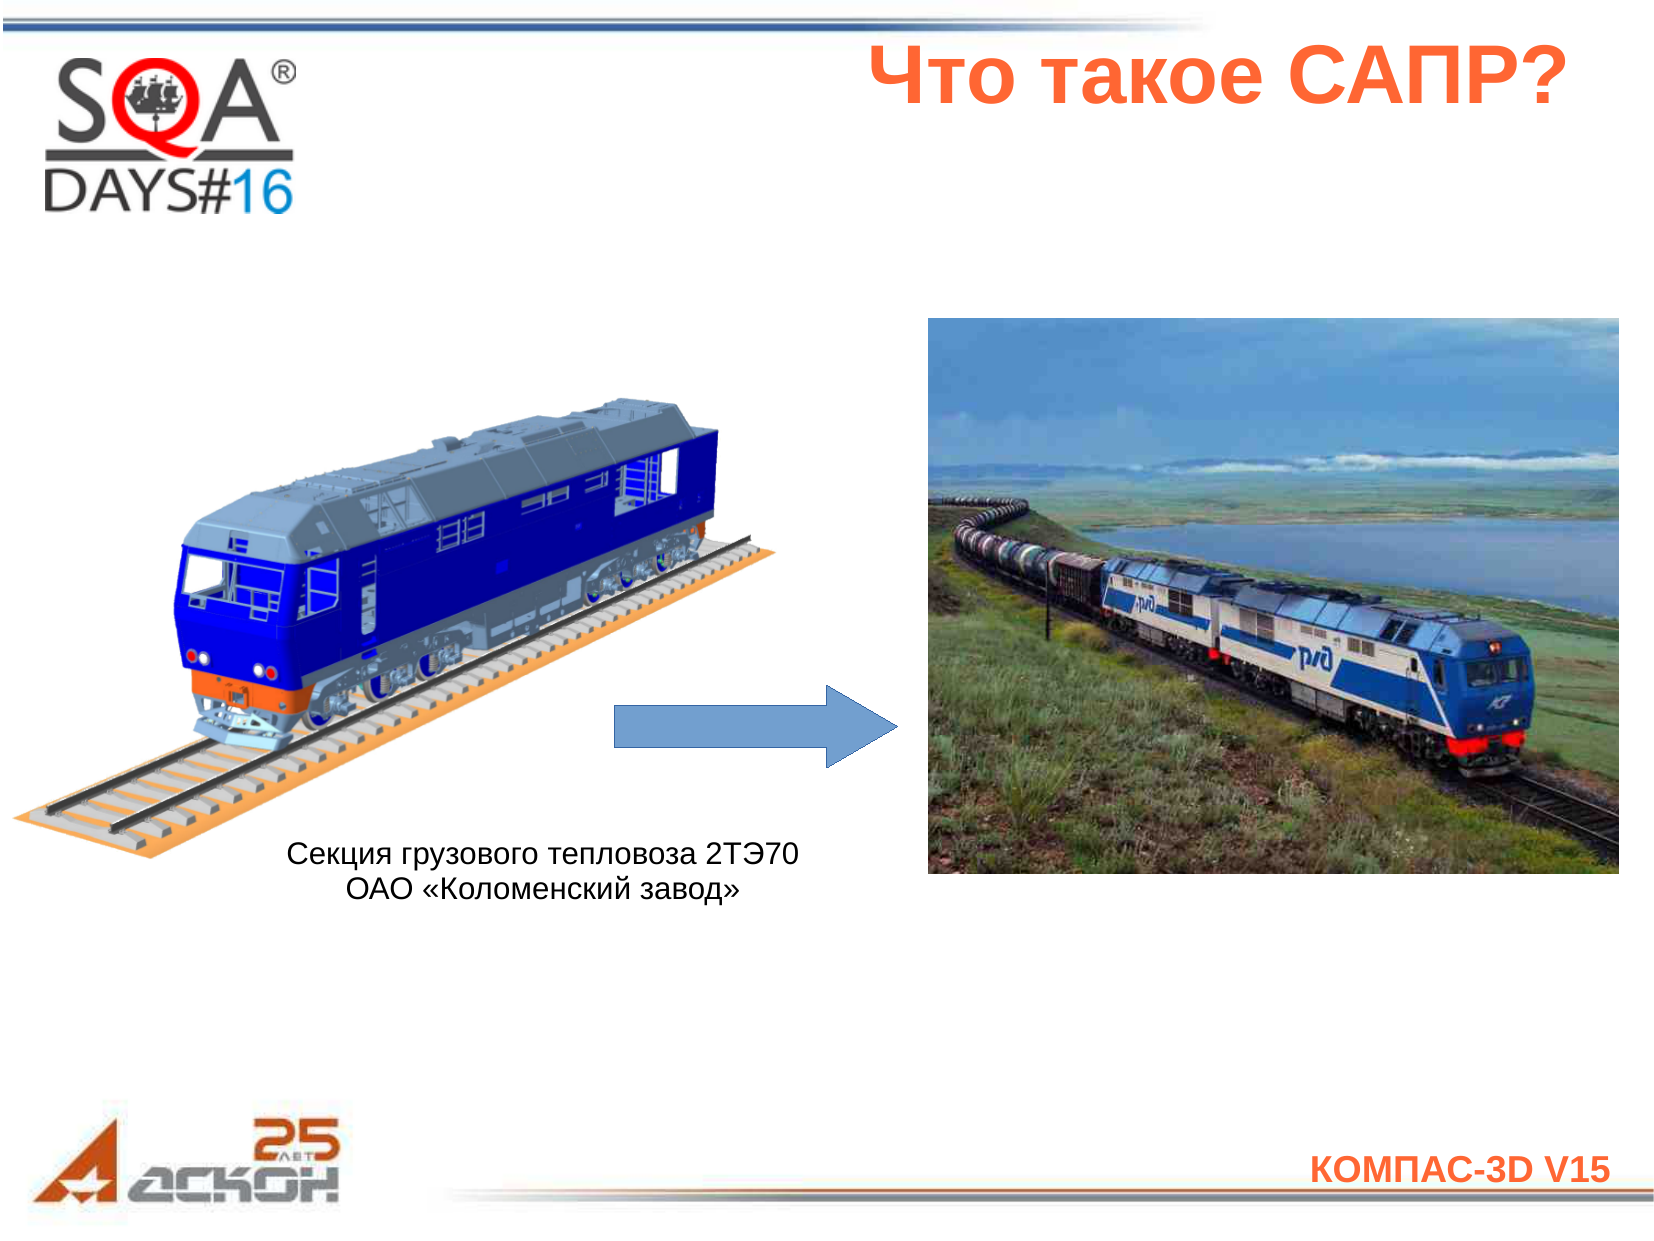

# Что такое САПР?
Секция грузового тепловоза 2ТЭ70
ОАО «Коломенский завод»